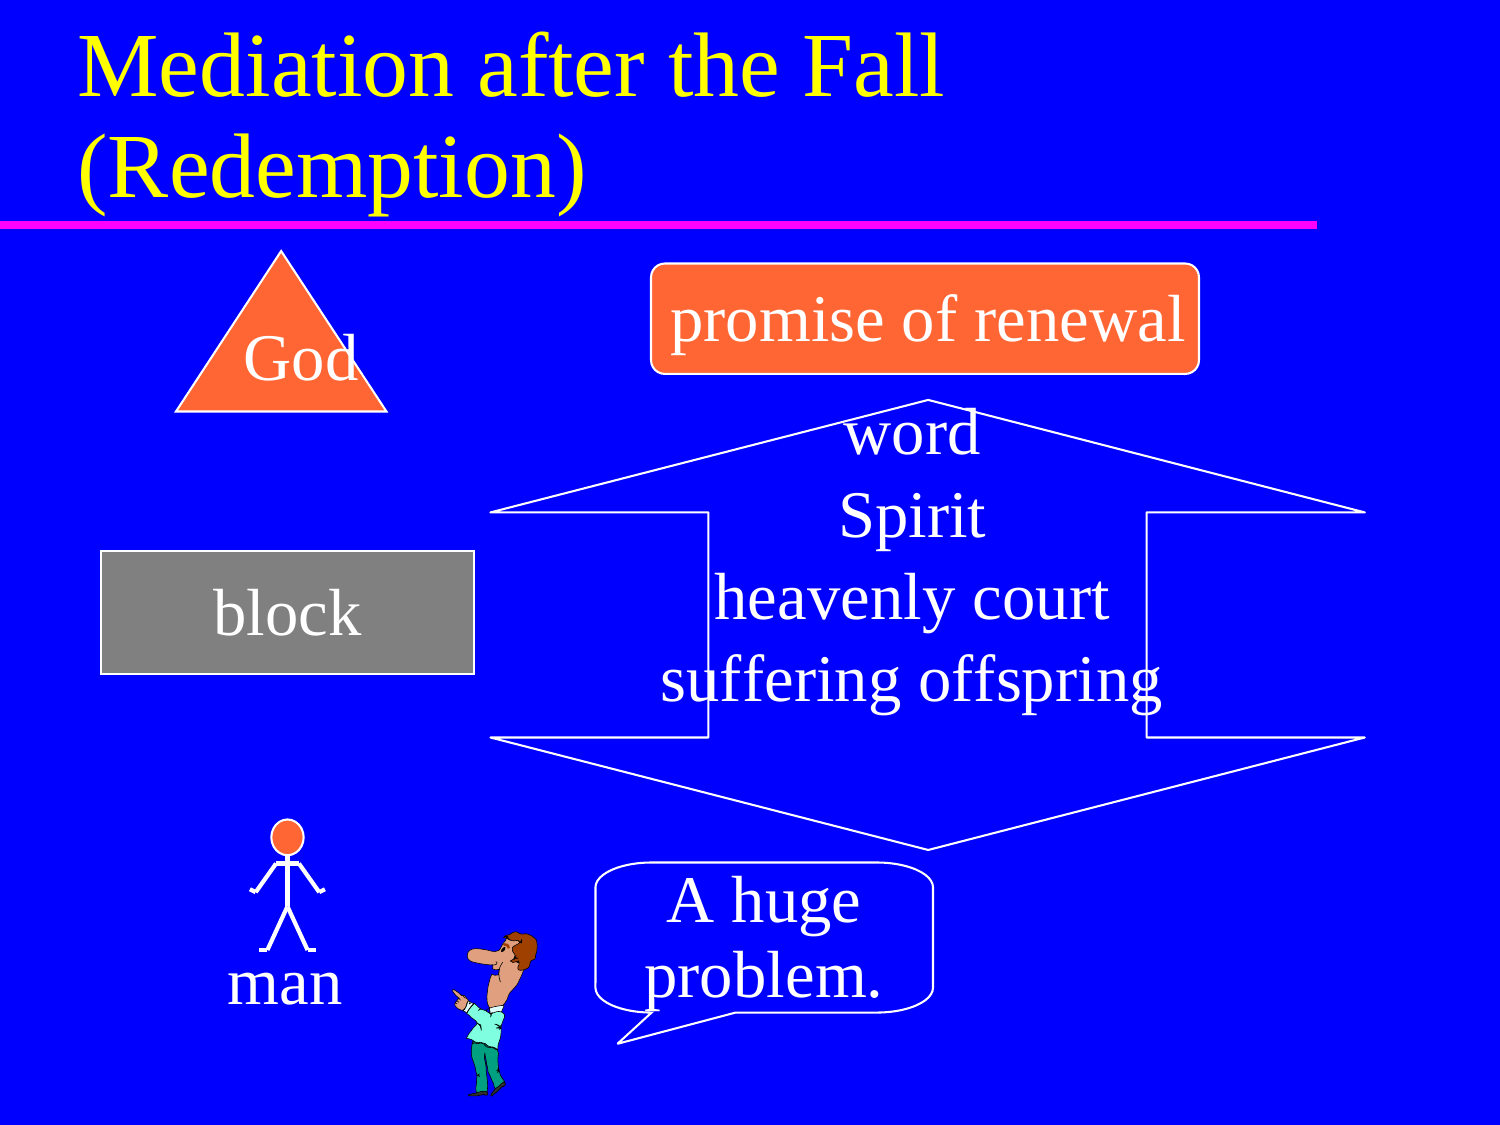

# Mediation after the Fall (Redemption)
God
promise of renewal
word
Spirit
heavenly court
suffering offspring
block
A huge
problem.
man